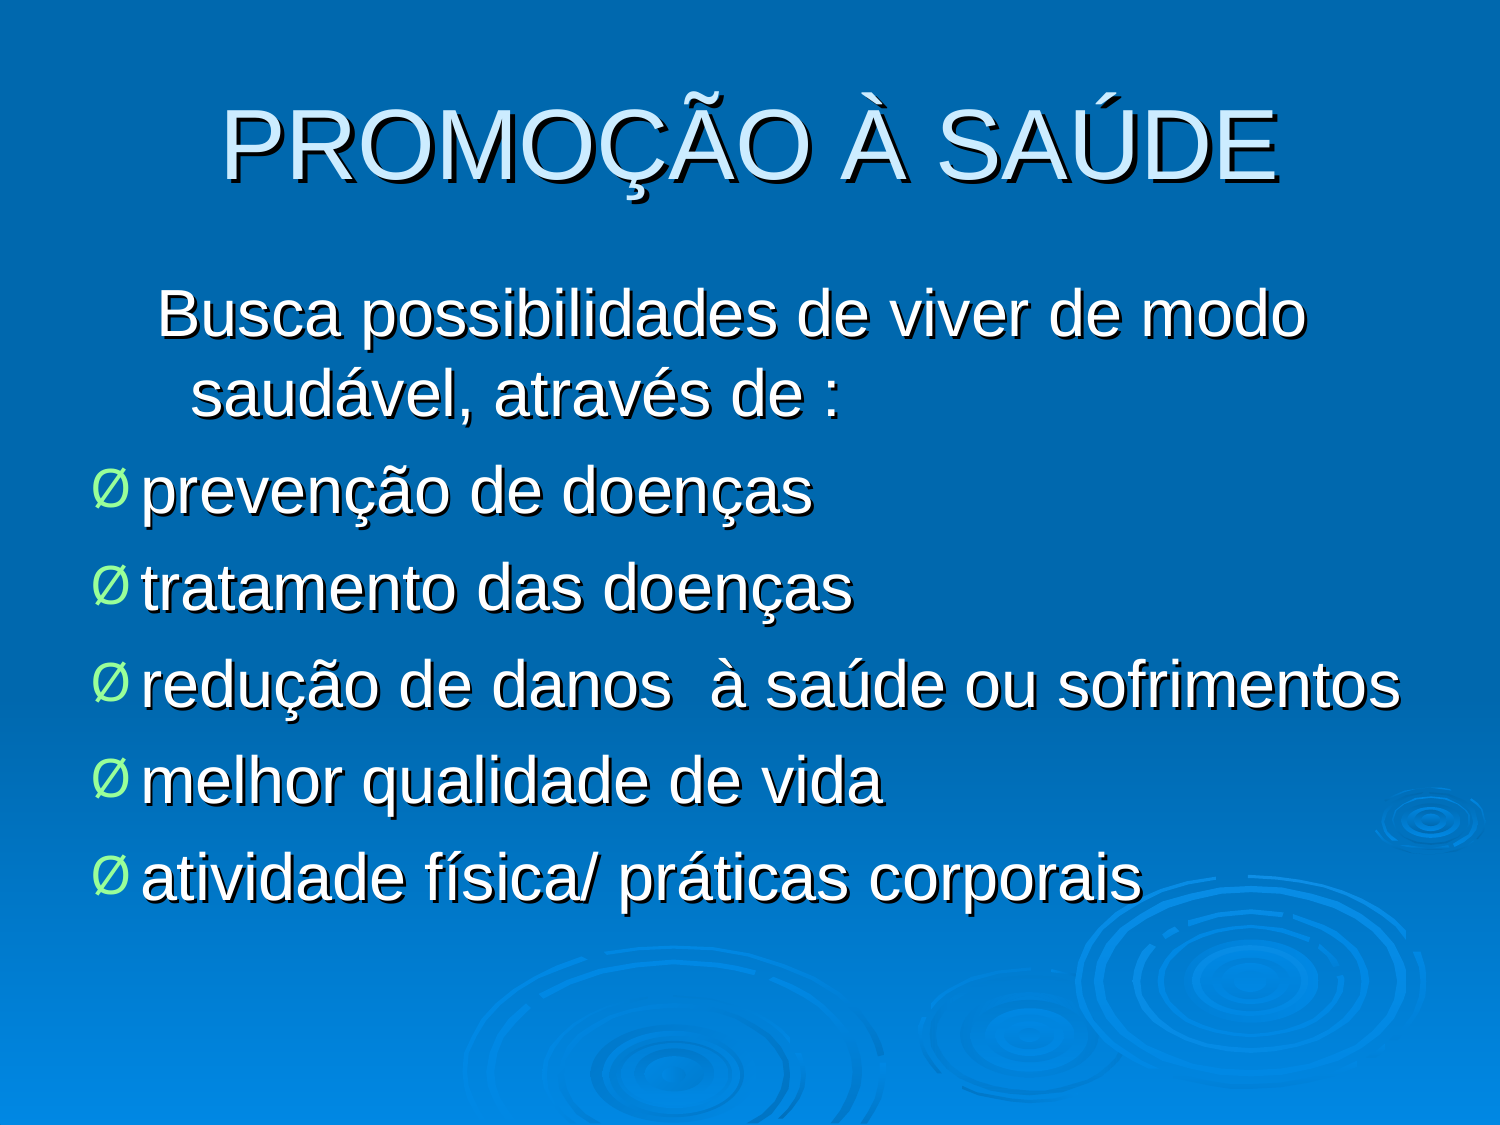

# PROMOÇÃO À SAÚDE
 Busca possibilidades de viver de modo saudável, através de :
prevenção de doenças
tratamento das doenças
redução de danos à saúde ou sofrimentos
melhor qualidade de vida
atividade física/ práticas corporais